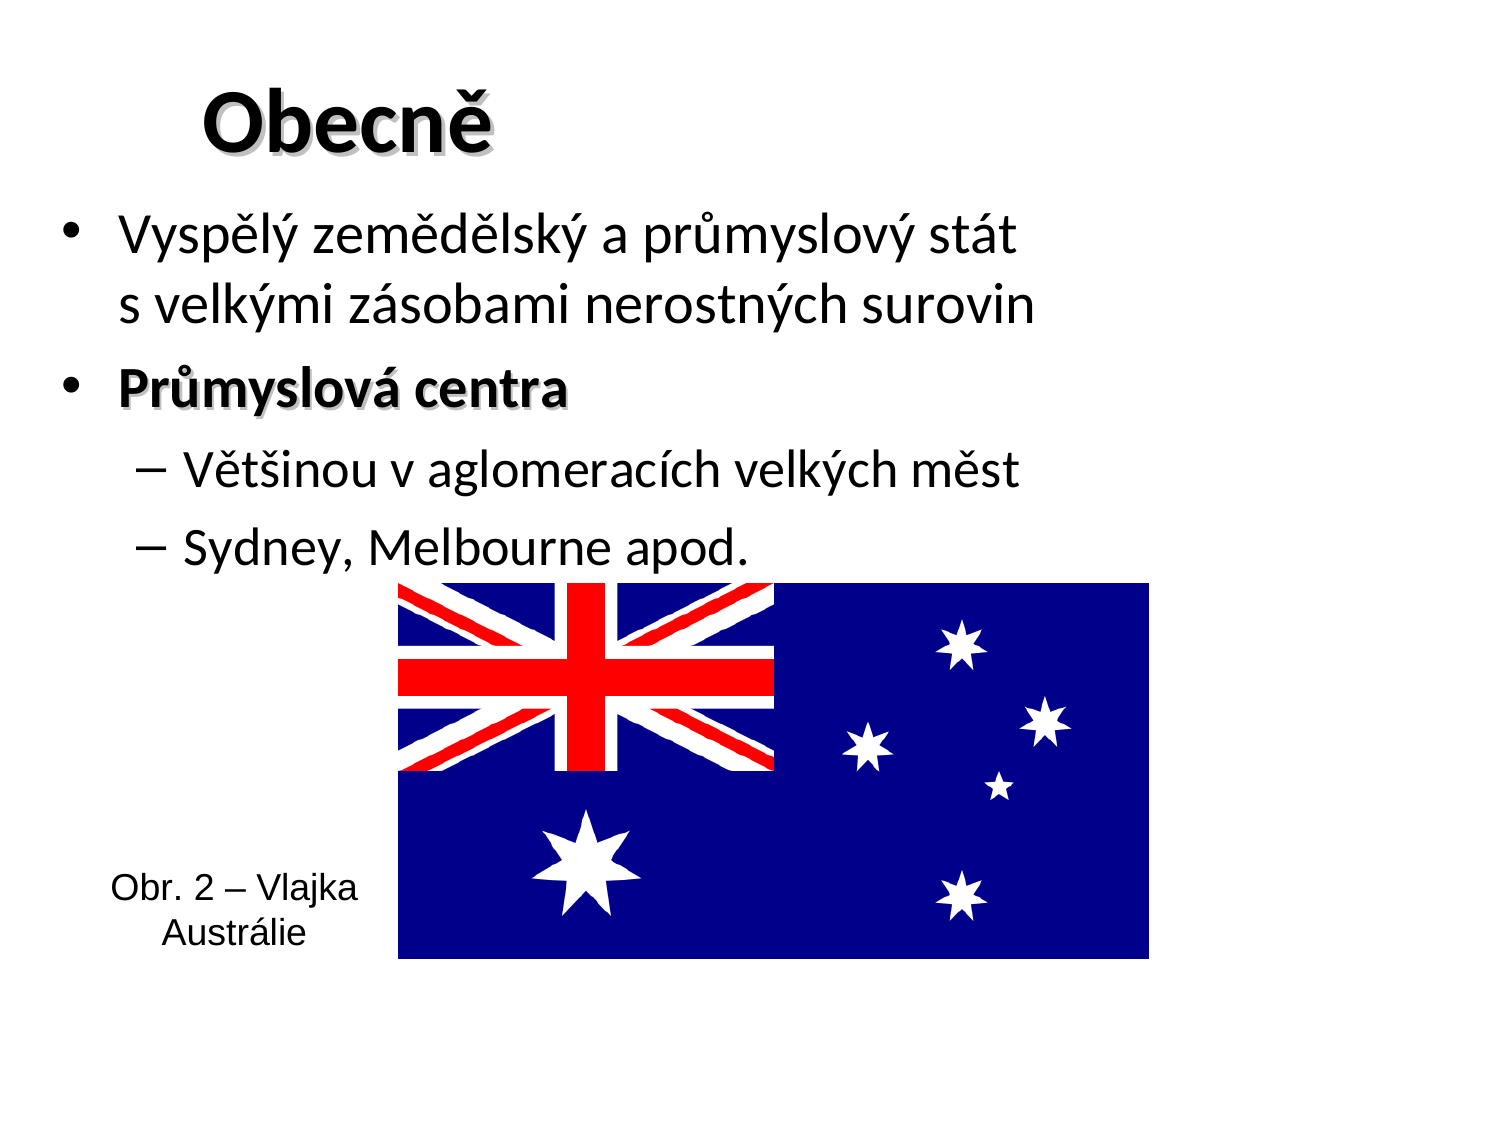

# Obecně
Vyspělý zemědělský a průmyslový stát
s velkými zásobami nerostných surovin
Průmyslová centra
Většinou v aglomeracích velkých měst
Sydney, Melbourne apod.
Obr. 2 – Vlajka Austrálie